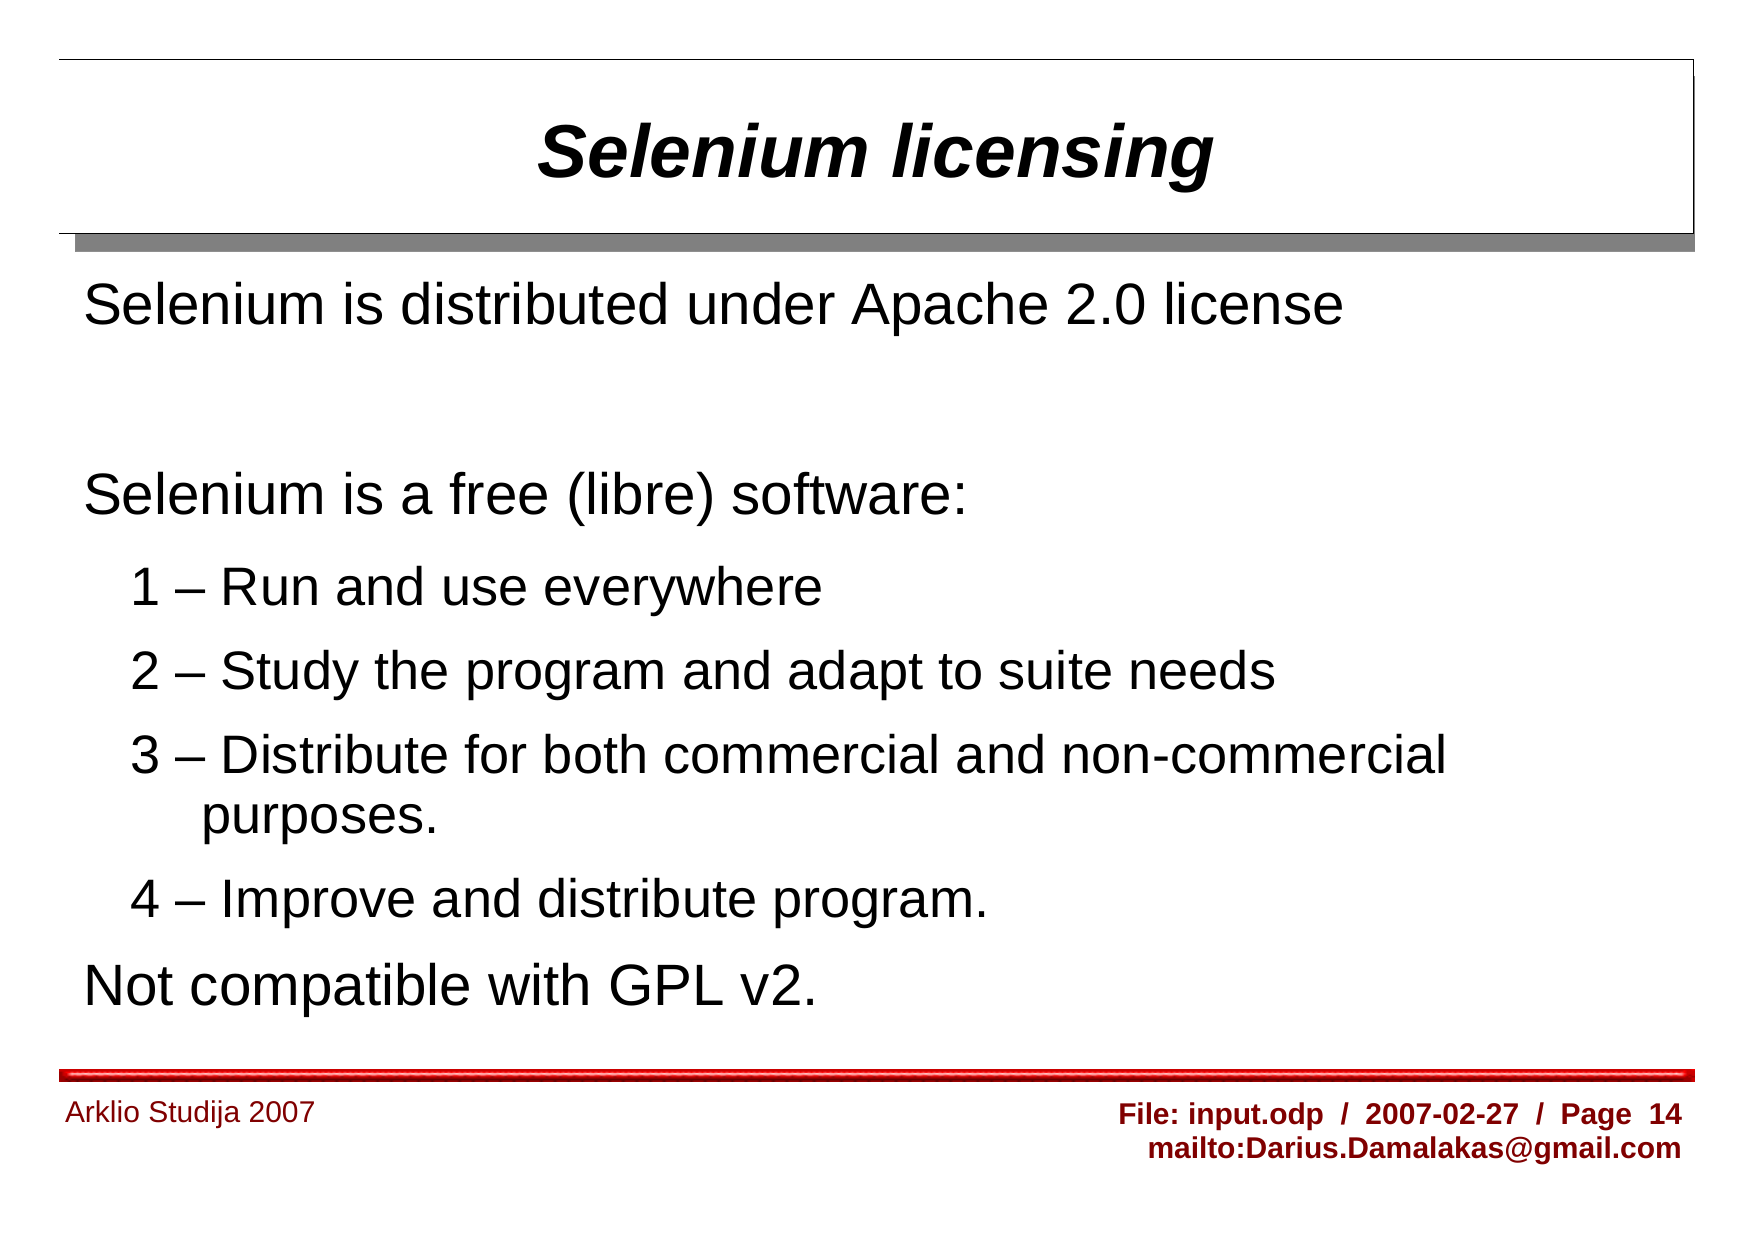

# Selenium licensing
Selenium is distributed under Apache 2.0 license
Selenium is a free (libre) software:
1 – Run and use everywhere
2 – Study the program and adapt to suite needs
3 – Distribute for both commercial and non-commercial purposes.
4 – Improve and distribute program.
Not compatible with GPL v2.